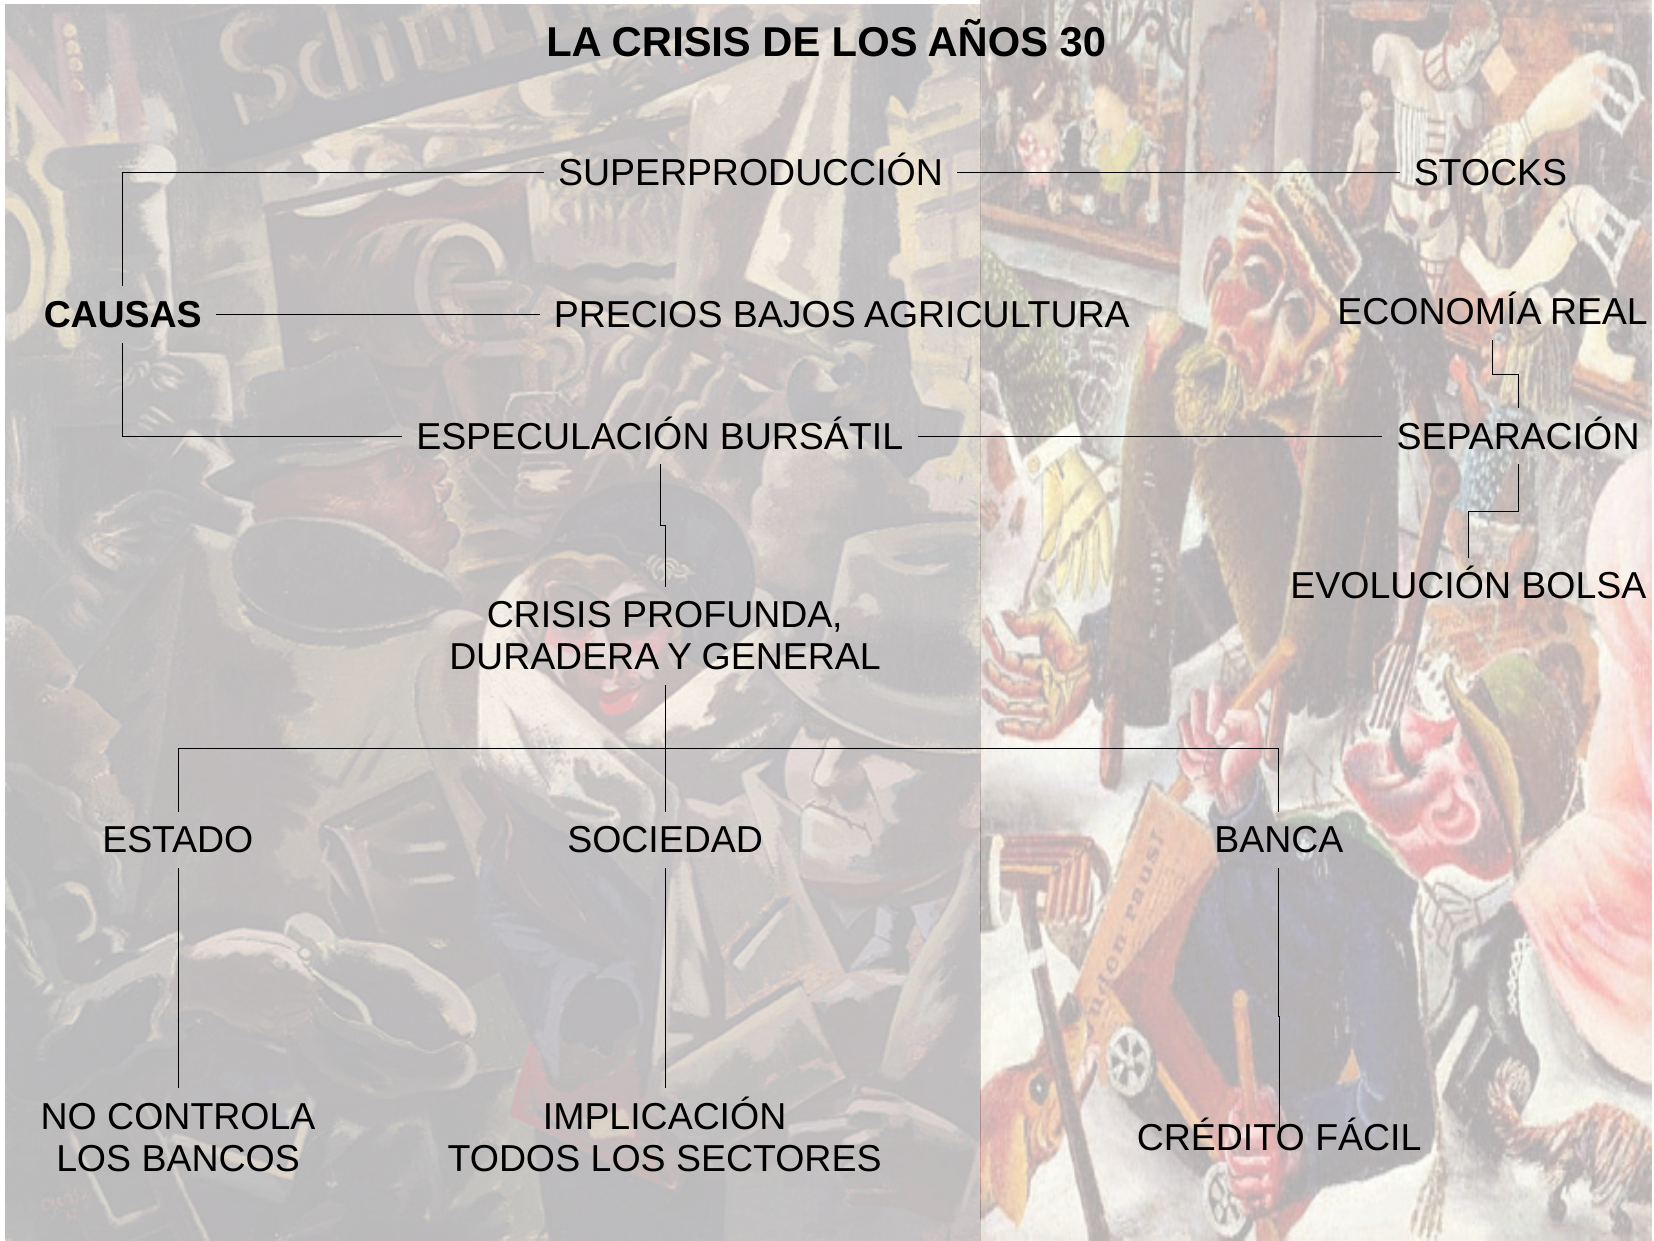

LA CRISIS DE LOS AÑOS 30
SUPERPRODUCCIÓN
STOCKS
ECONOMÍA REAL
CAUSAS
PRECIOS BAJOS AGRICULTURA
ESPECULACIÓN BURSÁTIL
SEPARACIÓN
EVOLUCIÓN BOLSA
CRISIS PROFUNDA,
DURADERA Y GENERAL
ESTADO
SOCIEDAD
BANCA
NO CONTROLA
LOS BANCOS
IMPLICACIÓN
TODOS LOS SECTORES
CRÉDITO FÁCIL